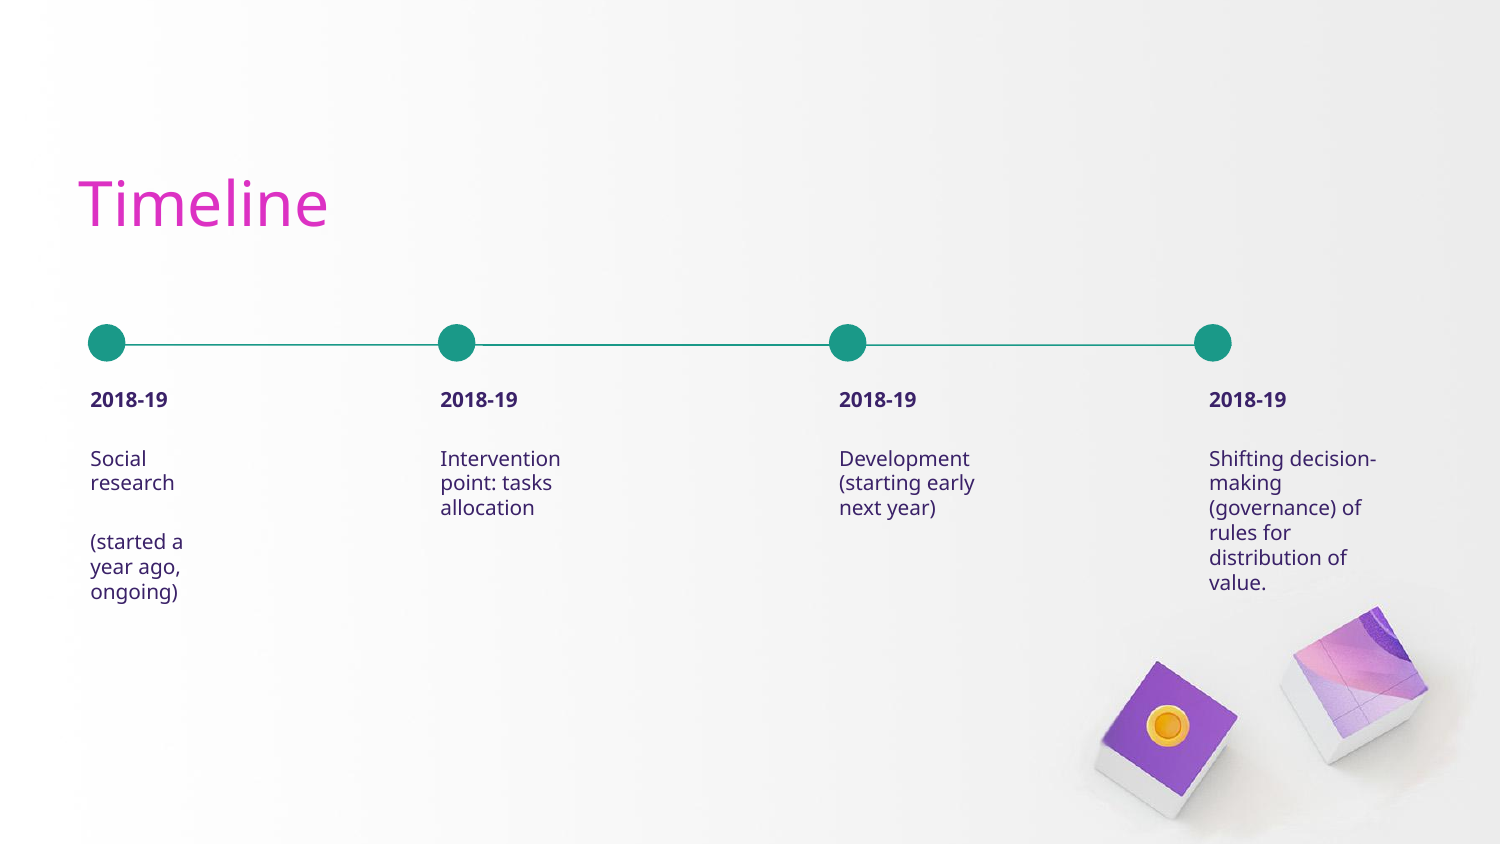

Timeline
2018-19
Social research
(started a year ago, ongoing)
2018-19
Intervention point: tasks allocation
2018-19
Development (starting early next year)
2018-19
Shifting decision-making (governance) of rules for distribution of value.